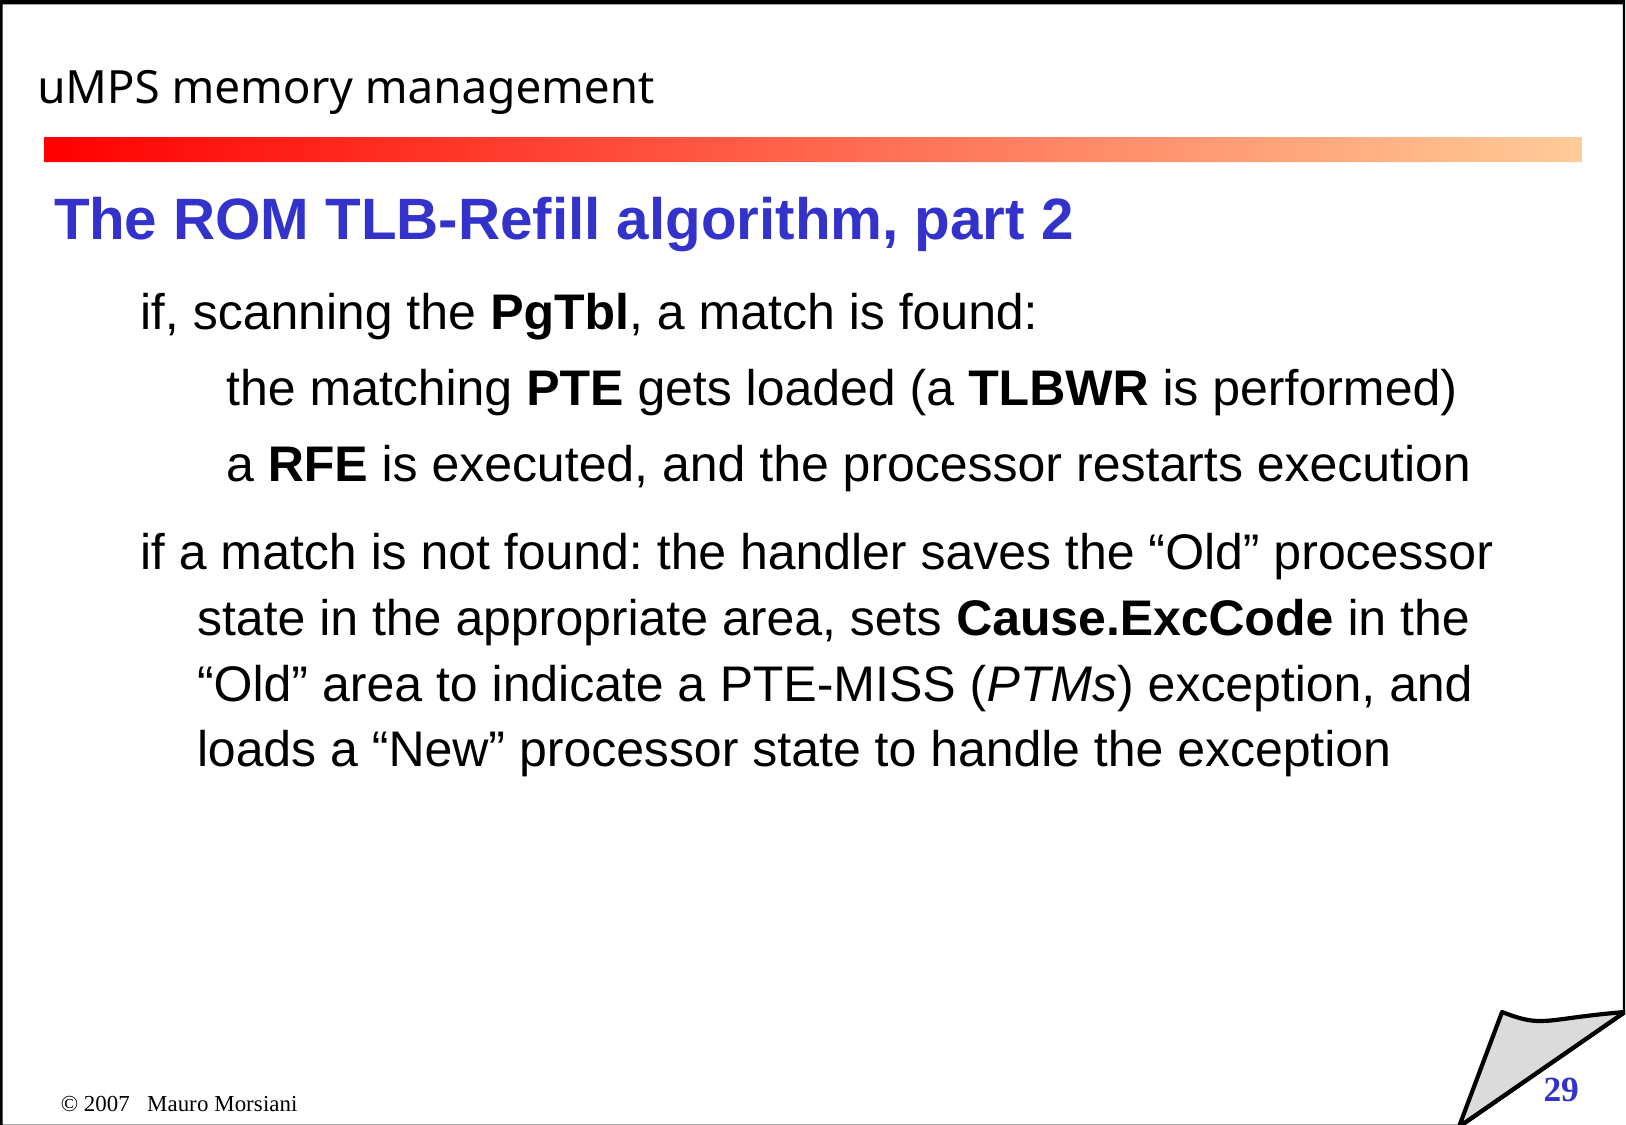

# uMPS memory management
The ROM TLB-Refill algorithm, part 2
if, scanning the PgTbl, a match is found:
the matching PTE gets loaded (a TLBWR is performed)
a RFE is executed, and the processor restarts execution
if a match is not found: the handler saves the “Old” processor state in the appropriate area, sets Cause.ExcCode in the “Old” area to indicate a PTE-MISS (PTMs) exception, and loads a “New” processor state to handle the exception